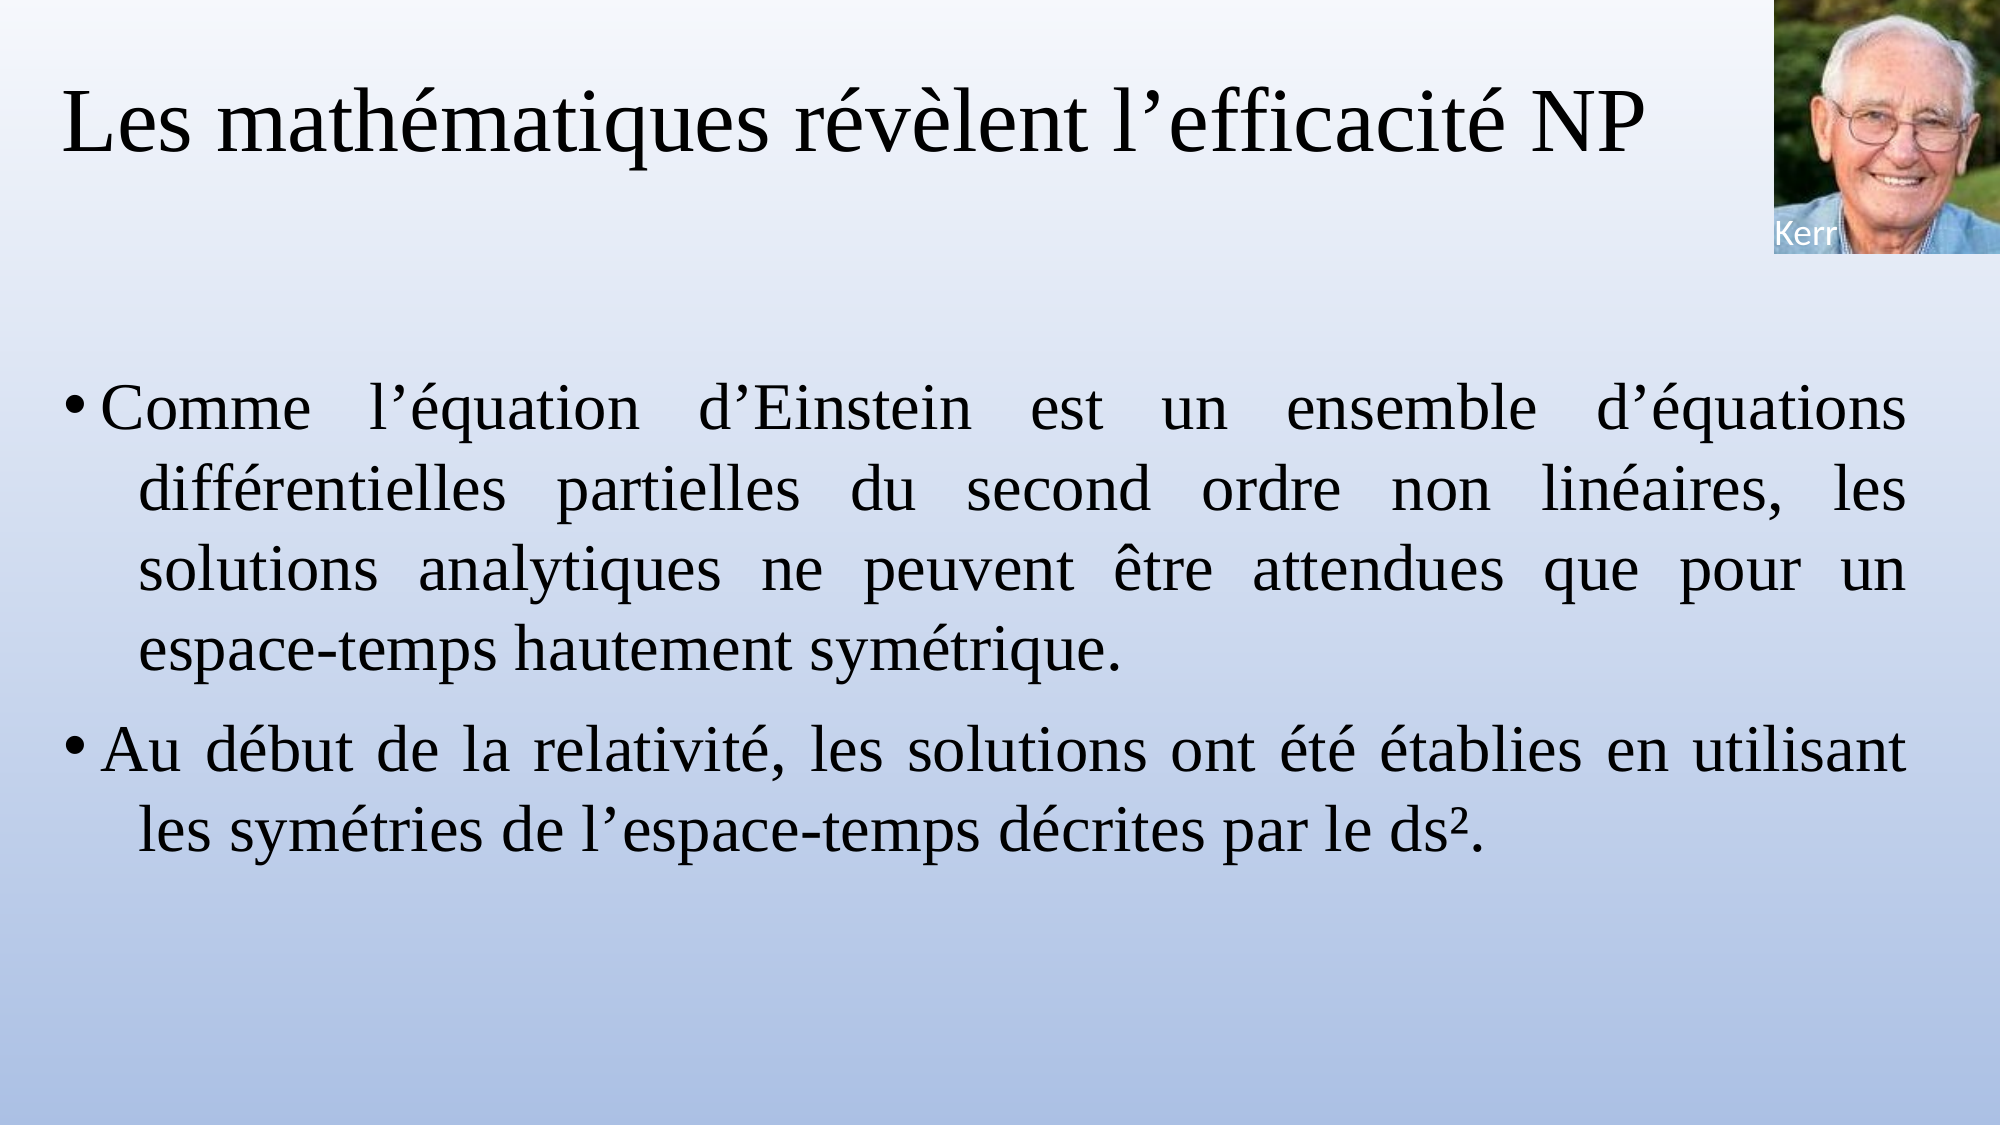

# Les mathématiques révèlent l’efficacité NP
Kerr
Comme l’équation d’Einstein est un ensemble d’équations différentielles partielles du second ordre non linéaires, les solutions analytiques ne peuvent être attendues que pour un espace-temps hautement symétrique.
Au début de la relativité, les solutions ont été établies en utilisant les symétries de l’espace-temps décrites par le ds².